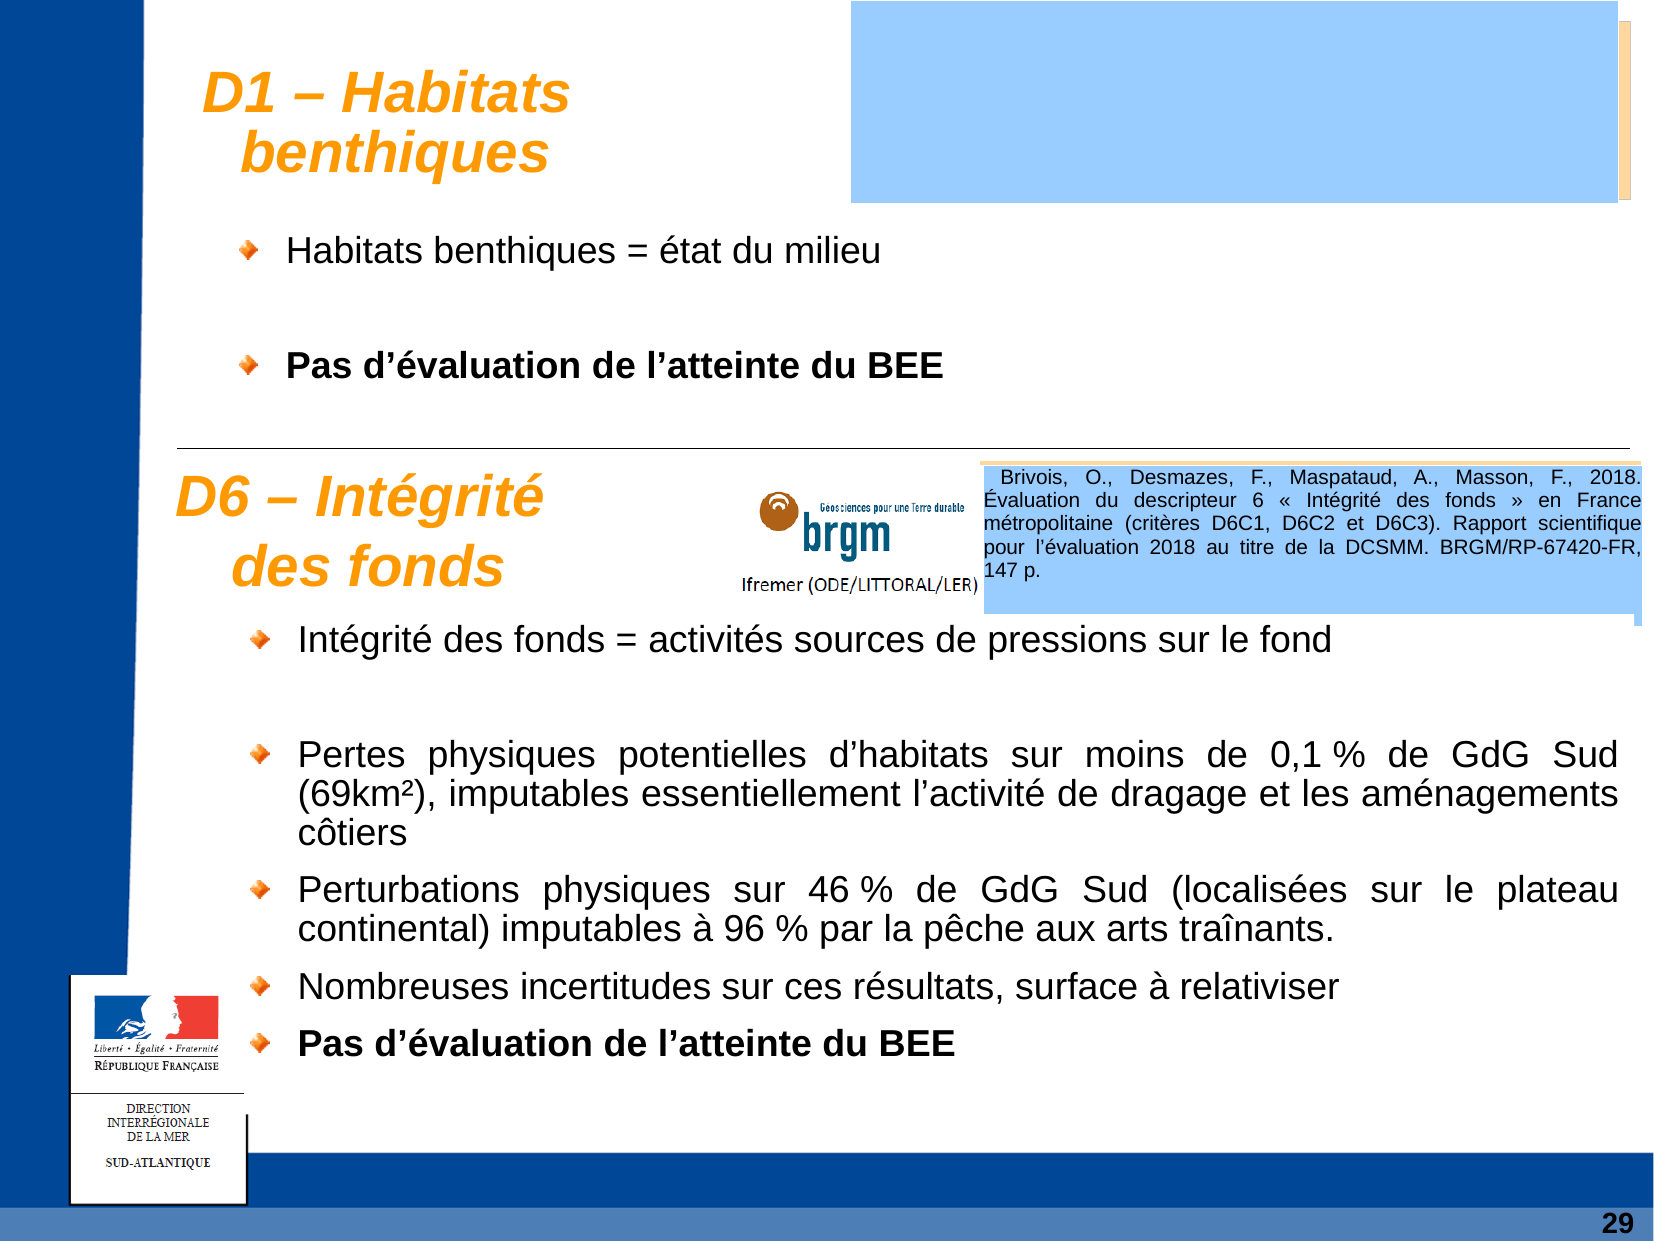

| |
| --- |
Bernard, G., Janson, A.L., Gremare, A., Grall, J., Labrune, C., Guérin, L., 2018. Evaluation de l’état écologique des habitats benthiques en France métropolitaine. Rapport scientifique pour l’évaluation 2018 au titre des descripteurs 1 et 6 de la DCSMM (critères D6C4 et D6C5). 108 p.
D1 – Habitats
benthiques
Habitats benthiques = état du milieu
Pas d’évaluation de l’atteinte du BEE
D6 – Intégrité
des fonds
| Brivois, O., Desmazes, F., Maspataud, A., Masson, F., 2018. Évaluation du descripteur 6 « Intégrité des fonds » en France métropolitaine (critères D6C1, D6C2 et D6C3). Rapport scientifique pour l’évaluation 2018 au titre de la DCSMM. BRGM/RP-67420-FR, 147 p. |
| --- |
Intégrité des fonds = activités sources de pressions sur le fond
Pertes physiques potentielles d’habitats sur moins de 0,1 % de GdG Sud (69km²), imputables essentiellement l’activité de dragage et les aménagements côtiers
Perturbations physiques sur 46 % de GdG Sud (localisées sur le plateau continental) imputables à 96 % par la pêche aux arts traînants.
Nombreuses incertitudes sur ces résultats, surface à relativiser
Pas d’évaluation de l’atteinte du BEE